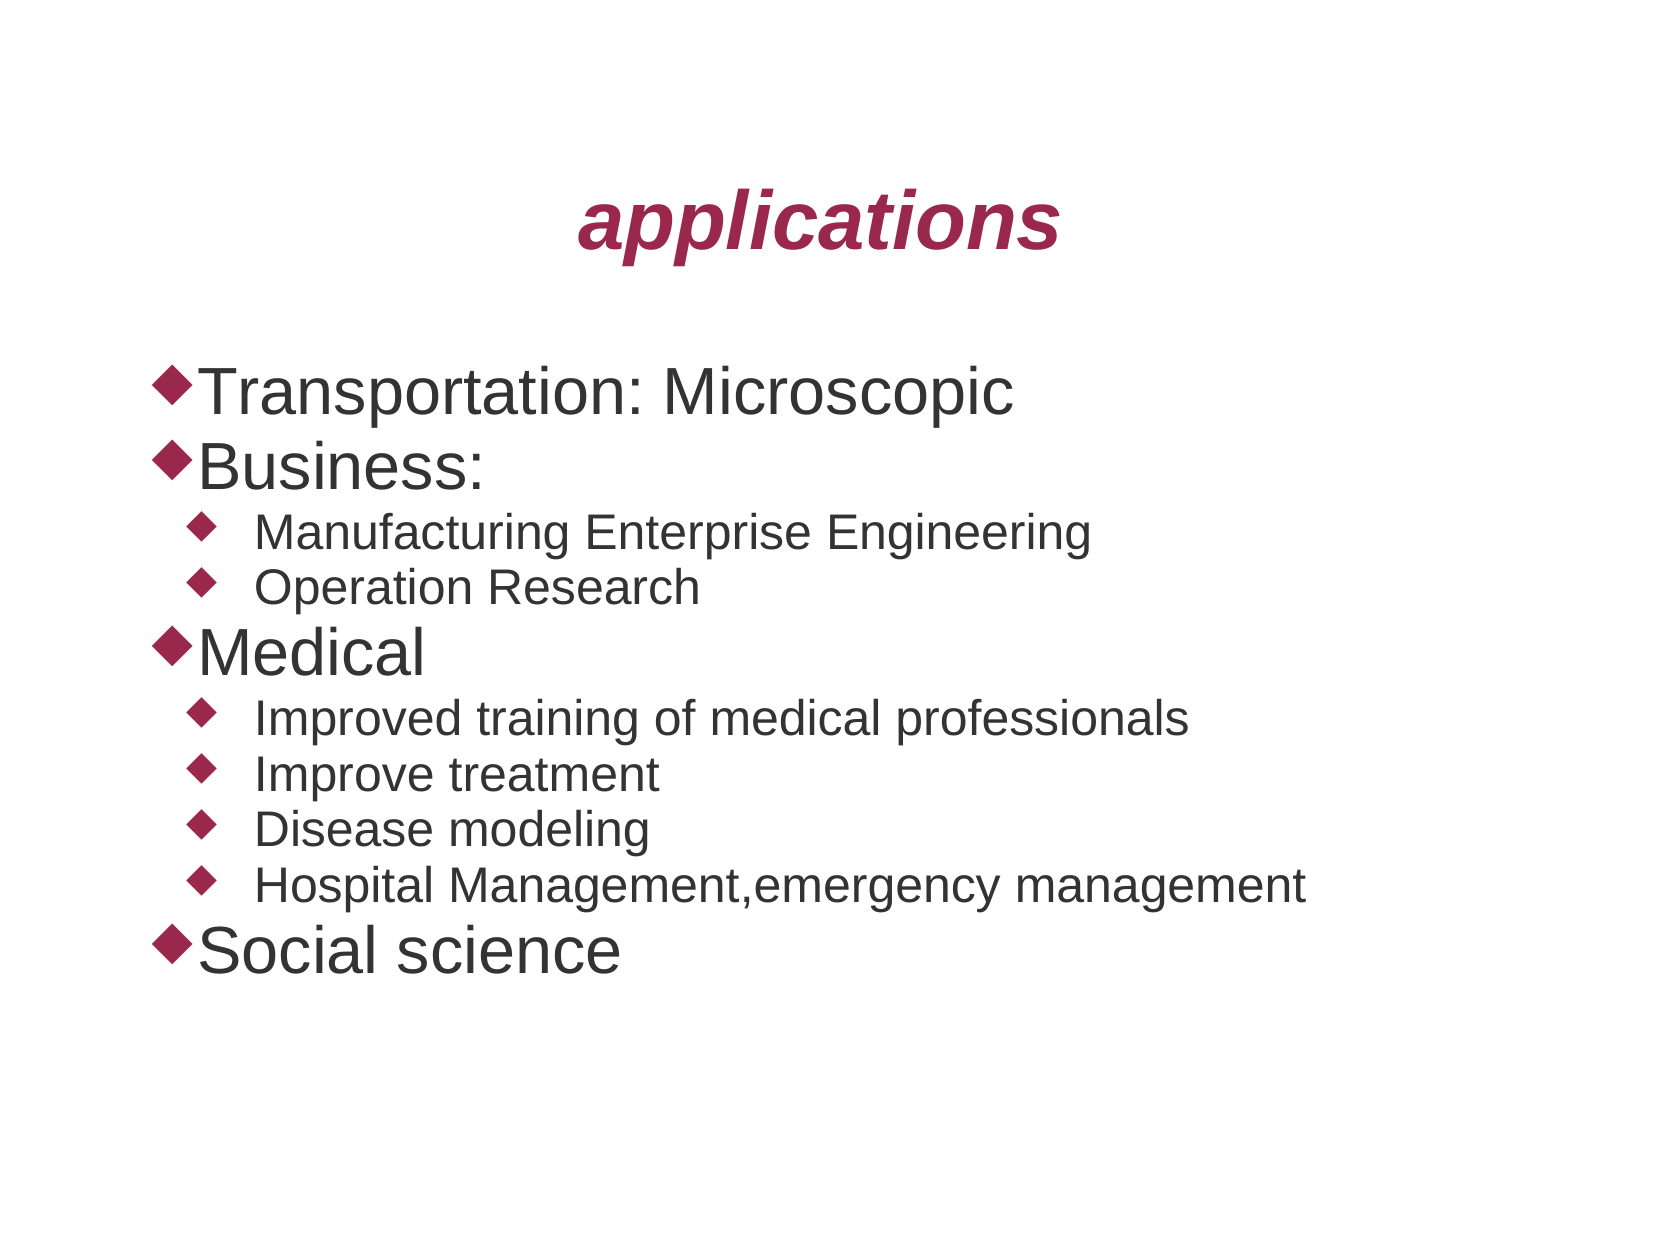

# applications
Transportation: Microscopic
Business:
Manufacturing Enterprise Engineering
Operation Research
Medical
Improved training of medical professionals
Improve treatment
Disease modeling
Hospital Management,emergency management
Social science